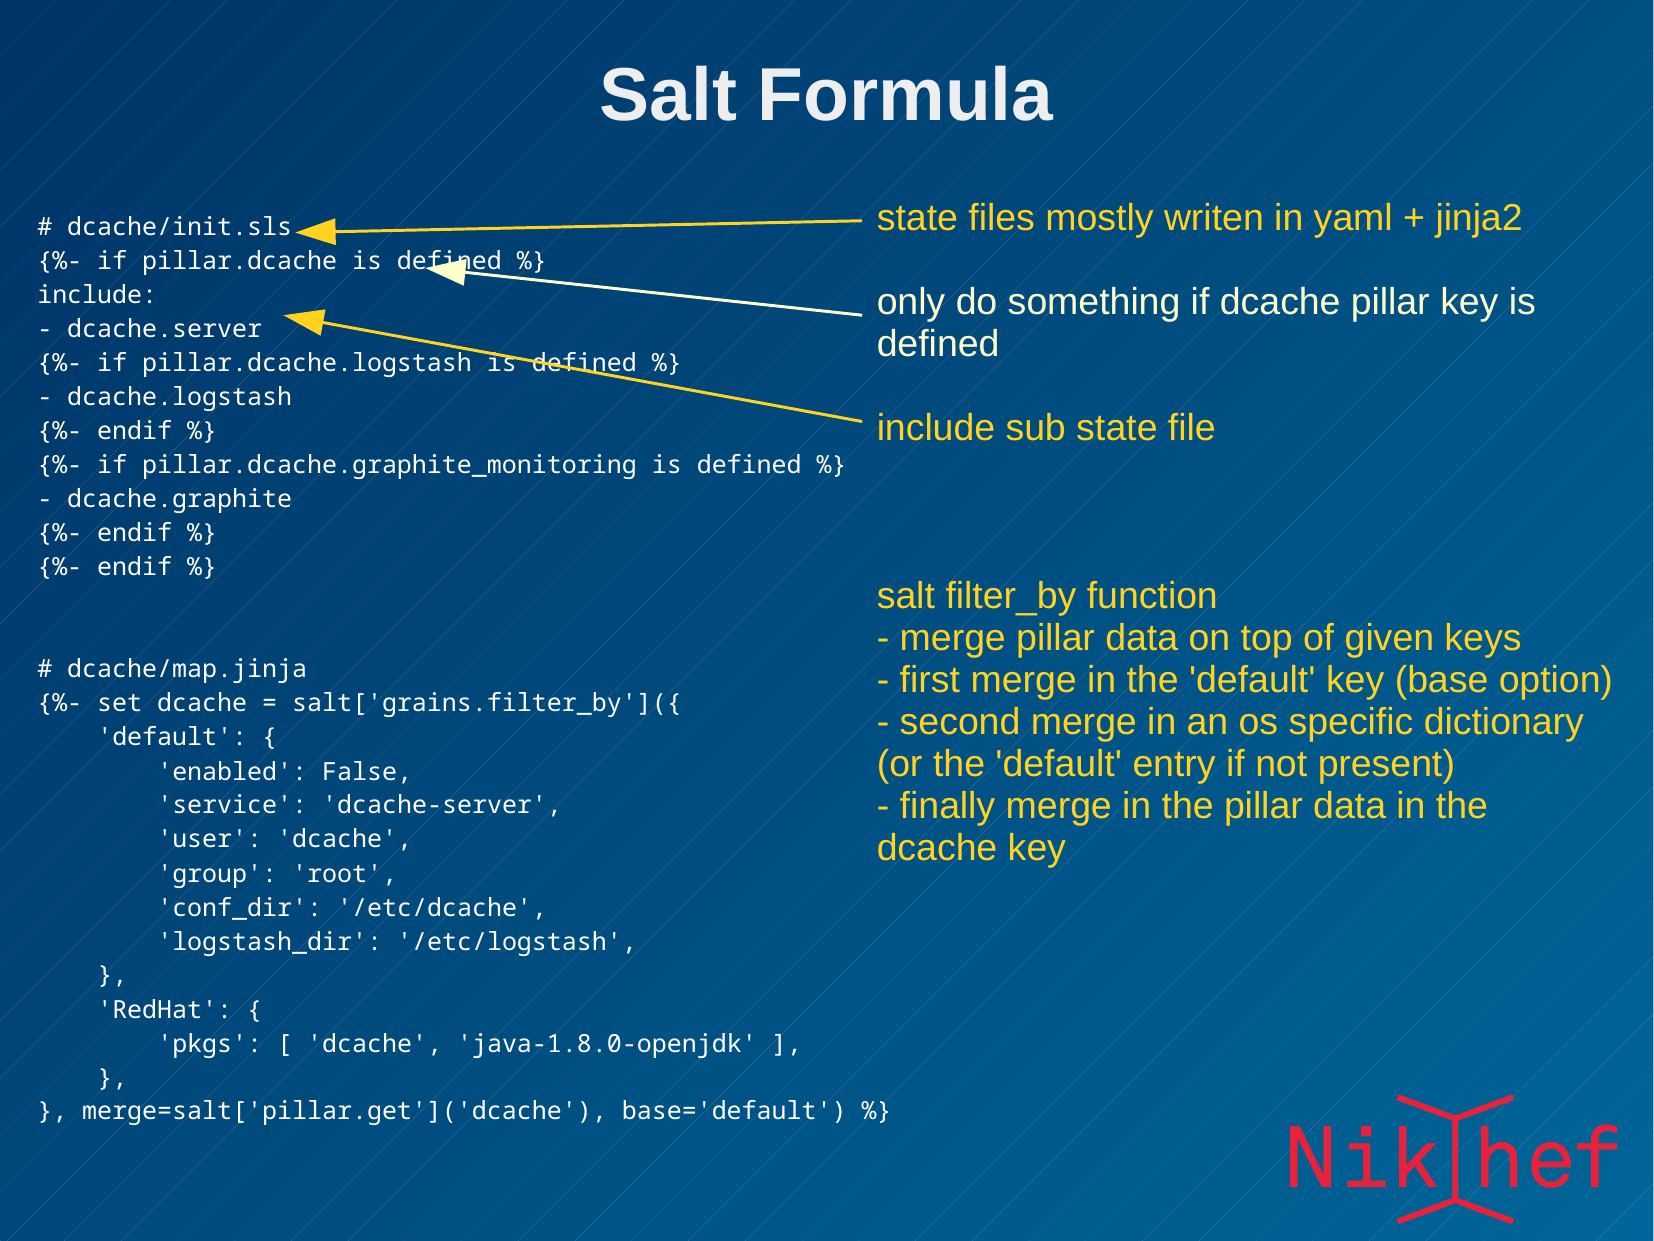

# Salt Formula
state files mostly writen in yaml + jinja2
only do something if dcache pillar key is defined
include sub state file
salt filter_by function
- merge pillar data on top of given keys
- first merge in the 'default' key (base option)
- second merge in an os specific dictionary (or the 'default' entry if not present)
- finally merge in the pillar data in the dcache key
# dcache/init.sls
{%- if pillar.dcache is defined %}
include:
- dcache.server
{%- if pillar.dcache.logstash is defined %}
- dcache.logstash
{%- endif %}
{%- if pillar.dcache.graphite_monitoring is defined %}
- dcache.graphite
{%- endif %}
{%- endif %}
# dcache/map.jinja
{%- set dcache = salt['grains.filter_by']({
 'default': {
 'enabled': False,
 'service': 'dcache-server',
 'user': 'dcache',
 'group': 'root',
 'conf_dir': '/etc/dcache',
 'logstash_dir': '/etc/logstash',
 },
 'RedHat': {
 'pkgs': [ 'dcache', 'java-1.8.0-openjdk' ],
 },
}, merge=salt['pillar.get']('dcache'), base='default') %}